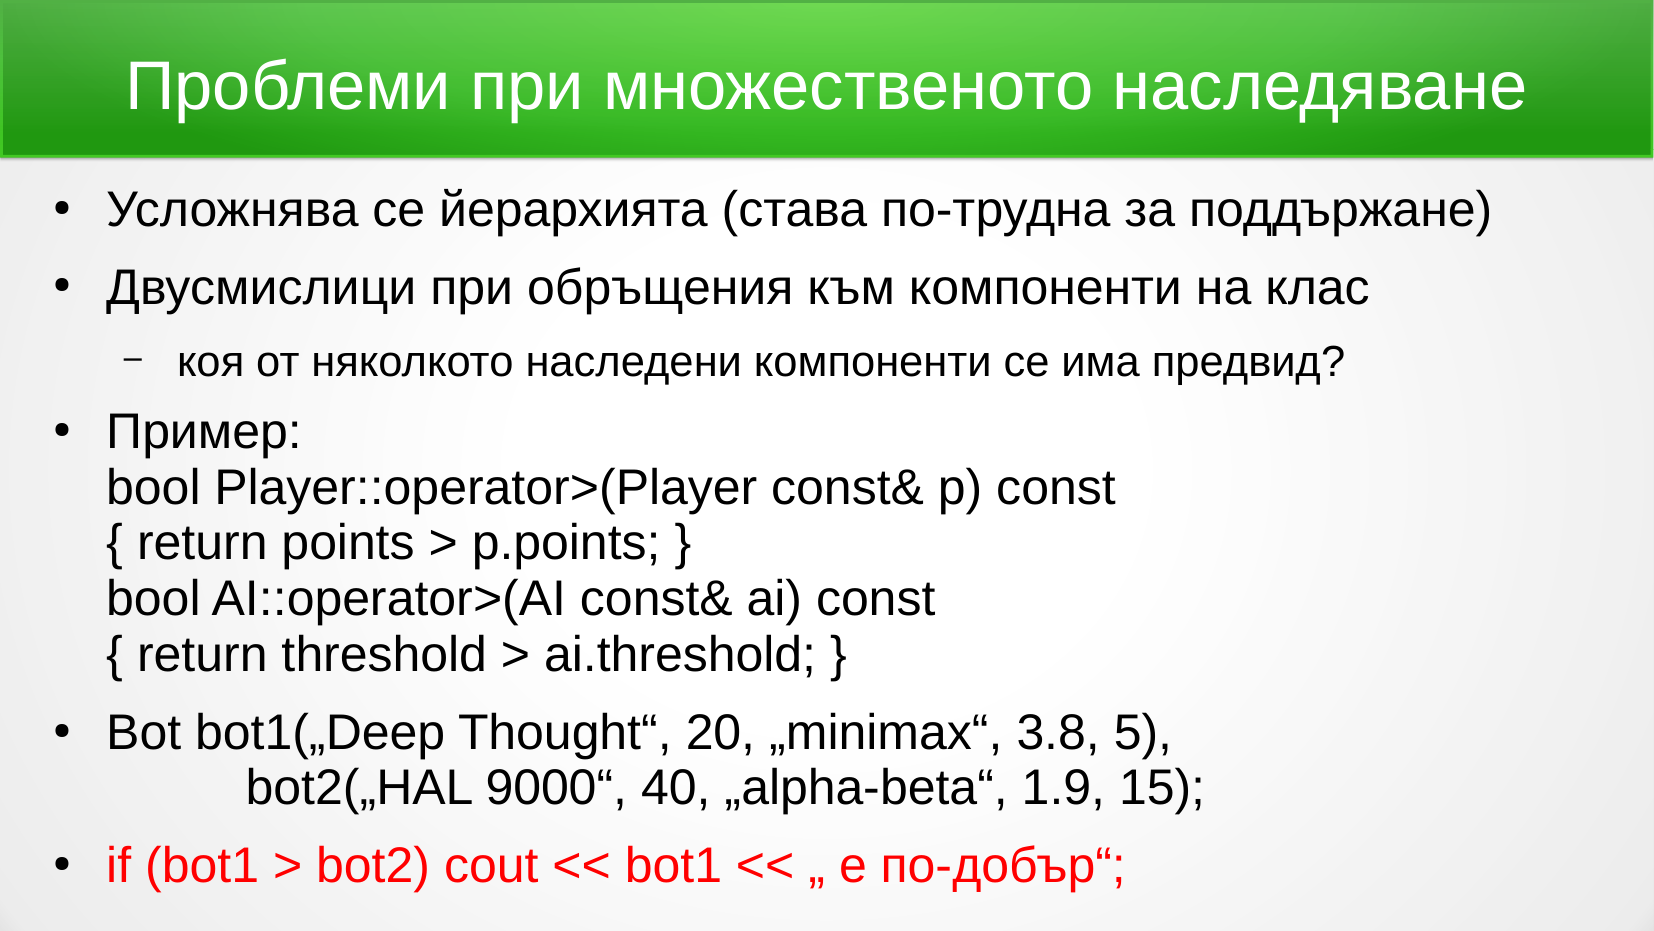

# Проблеми при множественото наследяване
Усложнява се йерархията (става по-трудна за поддържане)
Двусмислици при обръщения към компоненти на клас
коя от няколкото наследени компоненти се има предвид?
Пример:
bool Player::operator>(Player const& p) const
{ return points > p.points; }
bool AI::operator>(AI const& ai) const
{ return threshold > ai.threshold; }
Bot bot1(„Deep Thought“, 20, „minimax“, 3.8, 5),
 bot2(„HAL 9000“, 40, „alpha-beta“, 1.9, 15);
if (bot1 > bot2) cout << bot1 << „ е по-добър“;